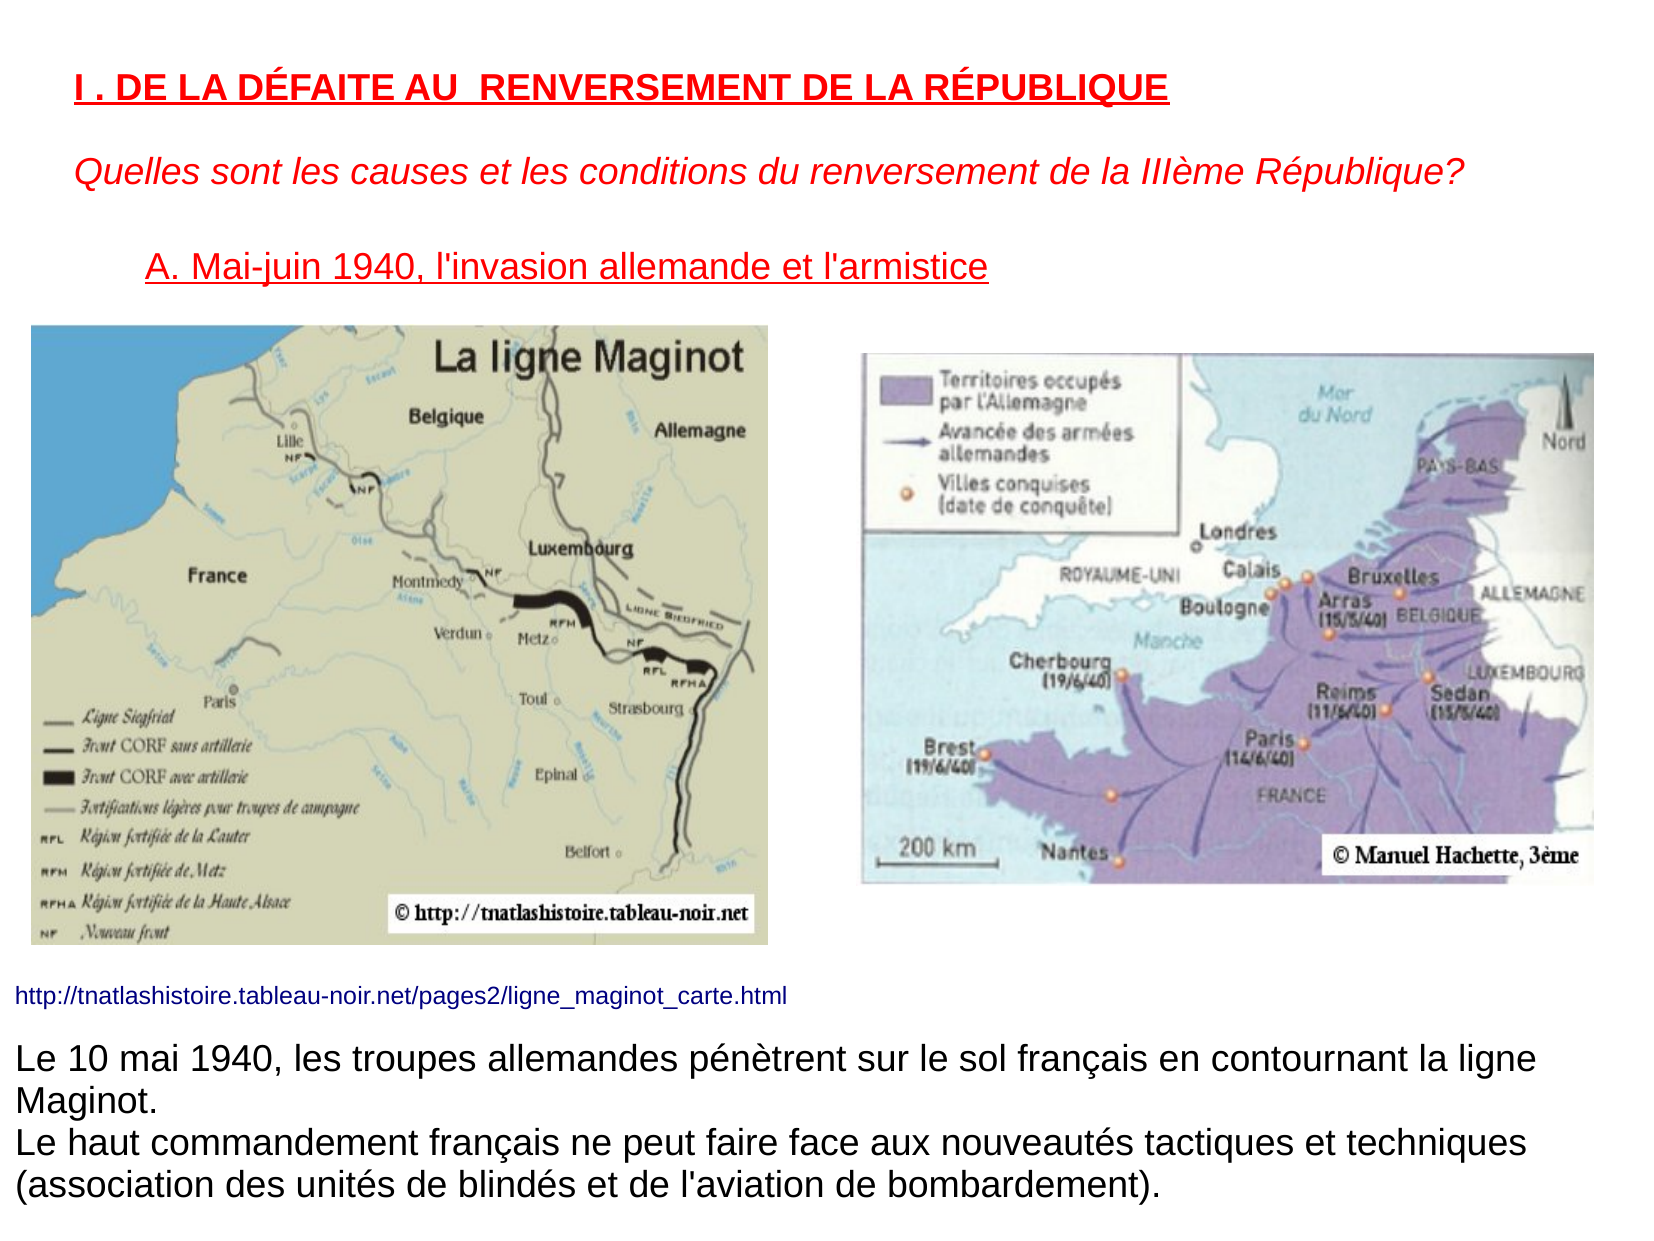

I . DE LA DÉFAITE AU RENVERSEMENT DE LA RÉPUBLIQUE
Quelles sont les causes et les conditions du renversement de la IIIème République?
A. Mai-juin 1940, l'invasion allemande et l'armistice
http://tnatlashistoire.tableau-noir.net/pages2/ligne_maginot_carte.html
Le 10 mai 1940, les troupes allemandes pénètrent sur le sol français en contournant la ligne Maginot.
Le haut commandement français ne peut faire face aux nouveautés tactiques et techniques (association des unités de blindés et de l'aviation de bombardement).